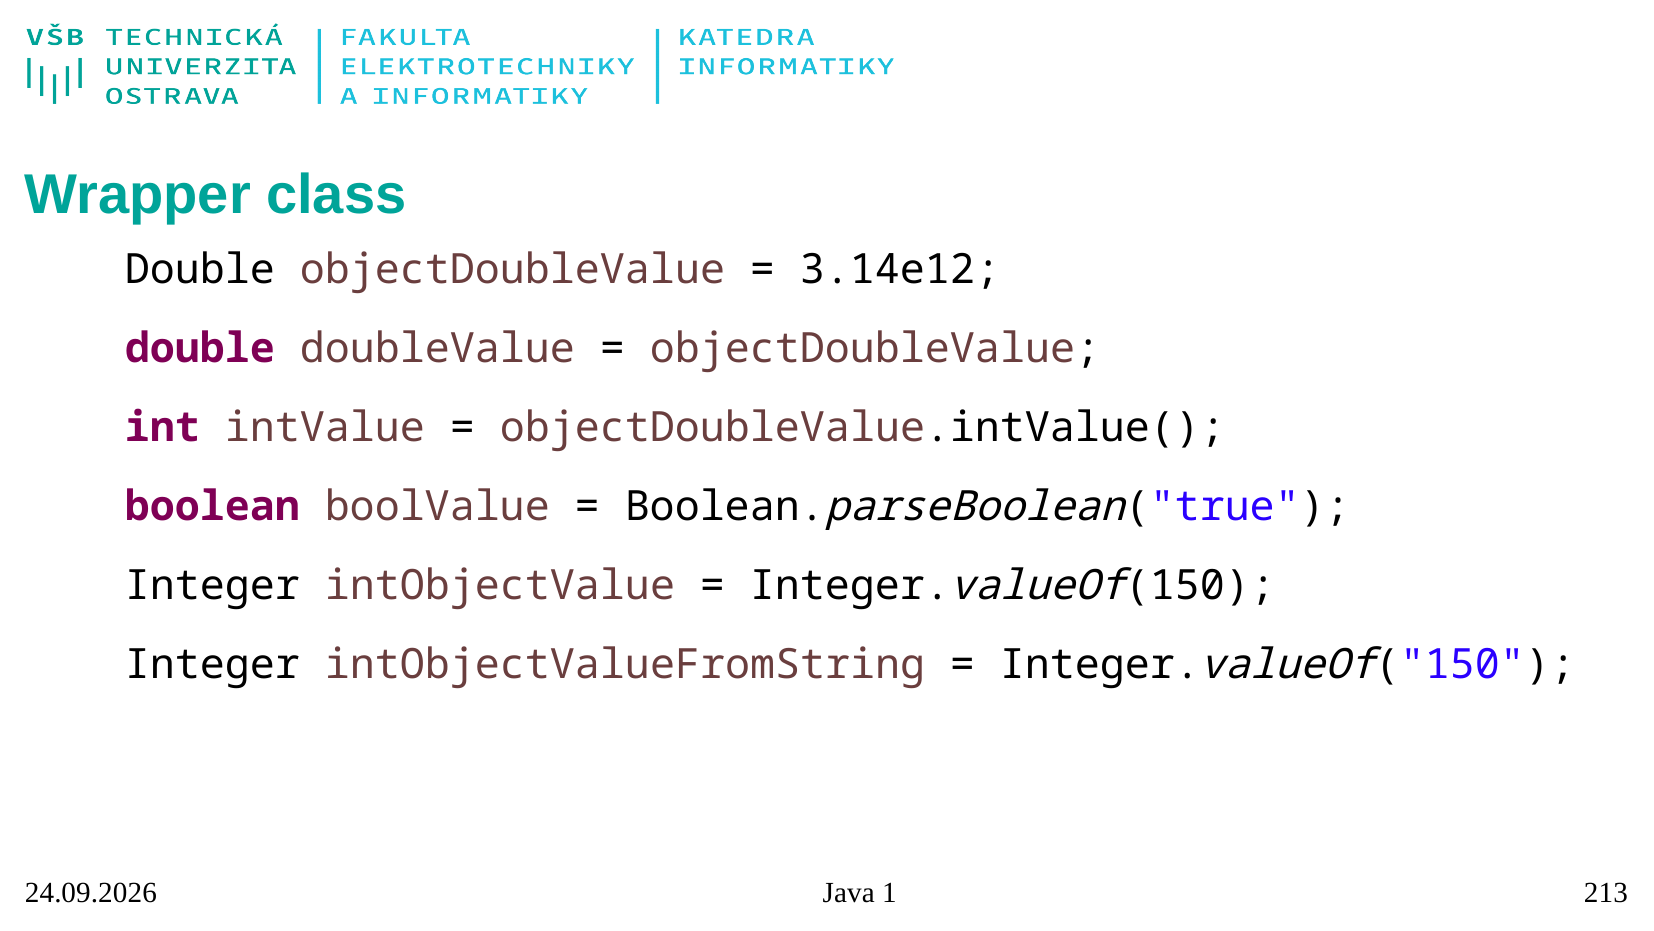

# Wrapper class
 Double objectDoubleValue = 3.14e12;
 double doubleValue = objectDoubleValue;
 int intValue = objectDoubleValue.intValue();
 boolean boolValue = Boolean.parseBoolean("true");
 Integer intObjectValue = Integer.valueOf(150);
 Integer intObjectValueFromString = Integer.valueOf("150");
Java 1
213